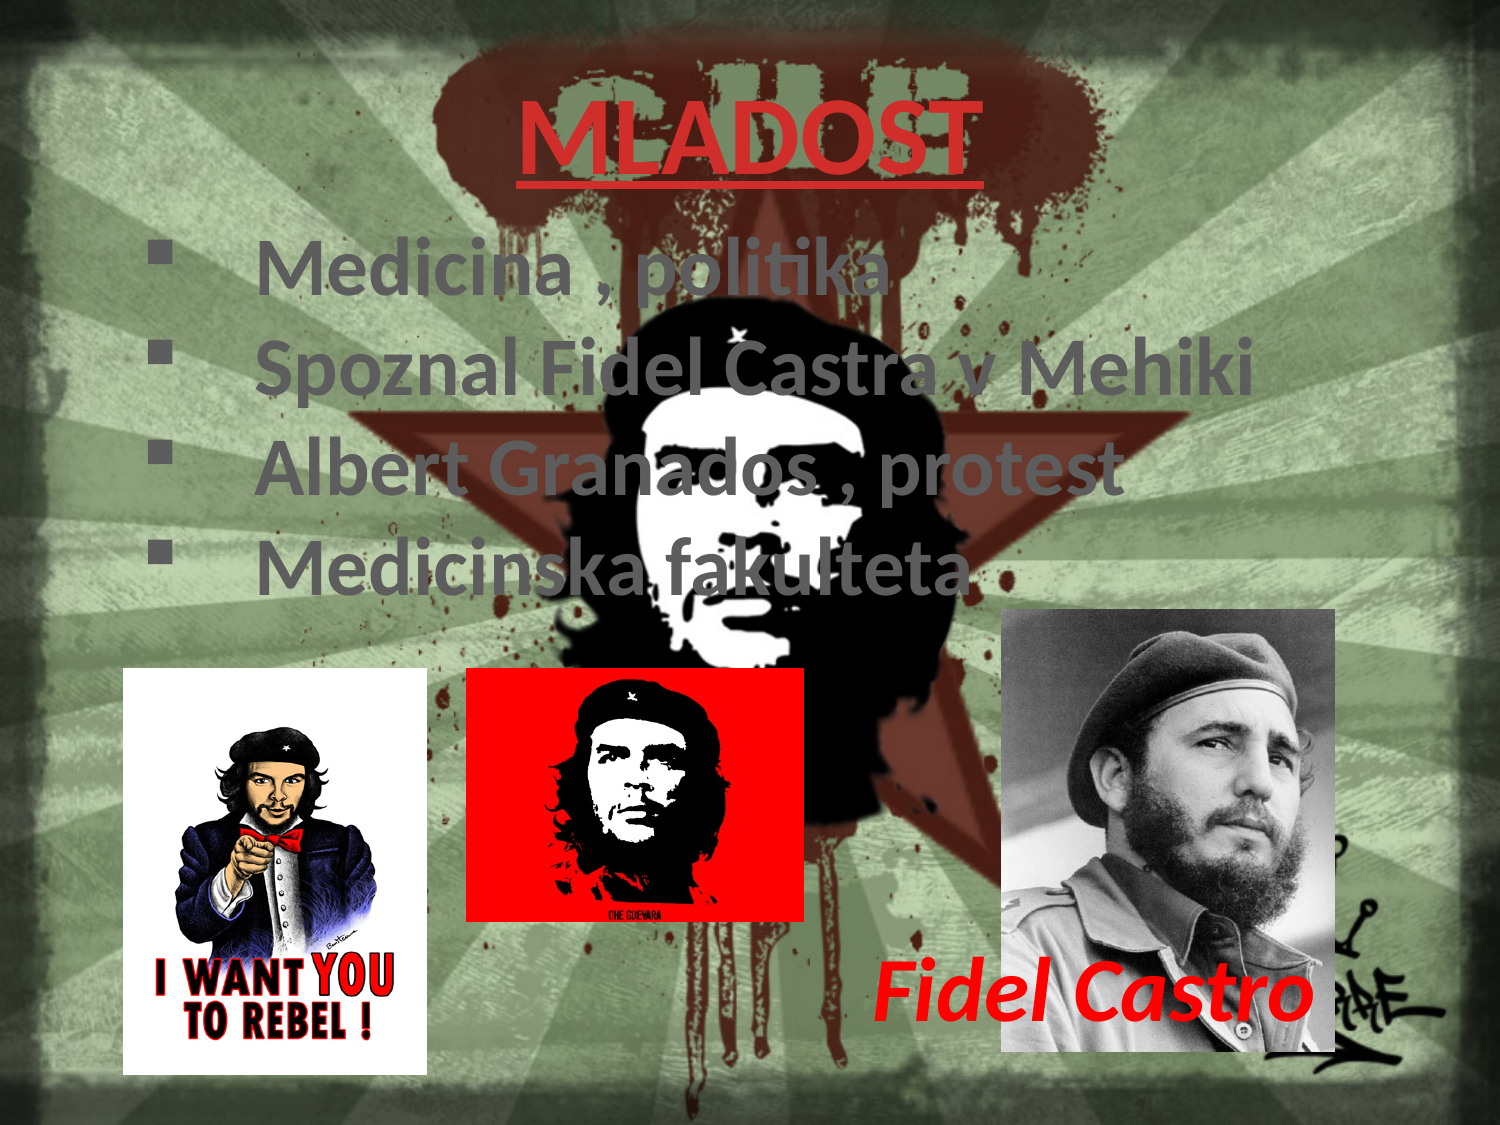

#
MLADOST
Medicina , politika
Spoznal Fidel Castra v Mehiki
Albert Granados , protest
Medicinska fakulteta
Fidel Castro